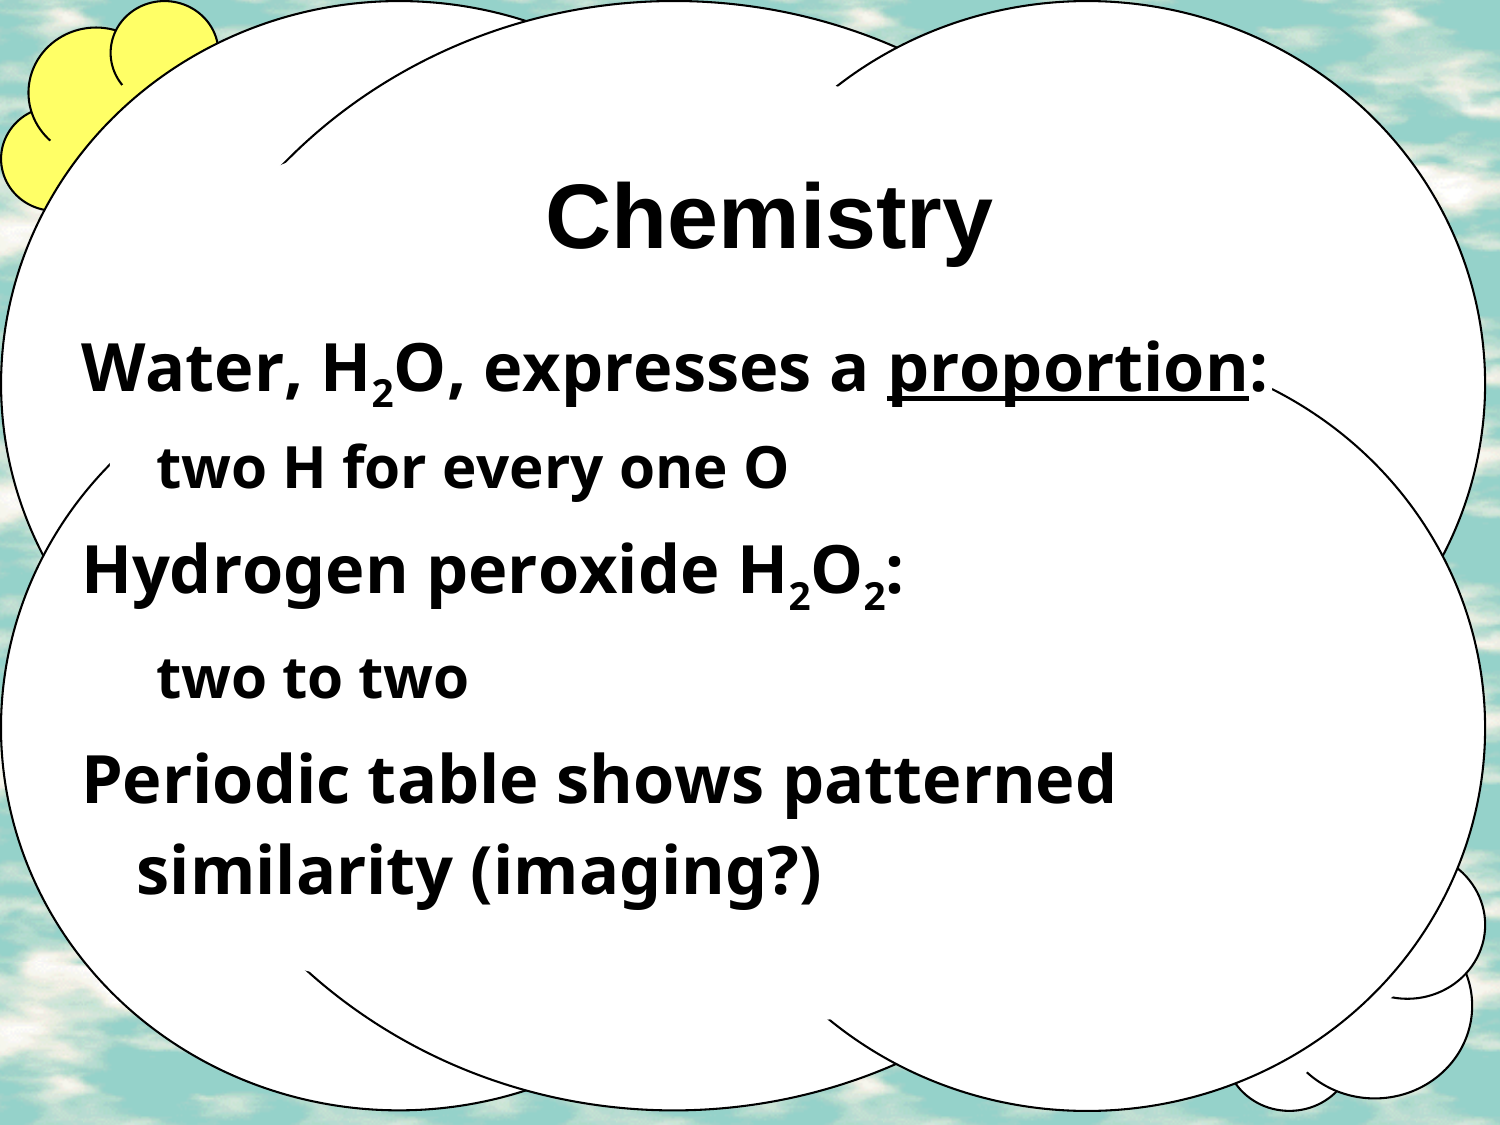

# Chemistry
Water, H2O, expresses a proportion:
two H for every one O
Hydrogen peroxide H2O2:
two to two
Periodic table shows patterned similarity (imaging?)